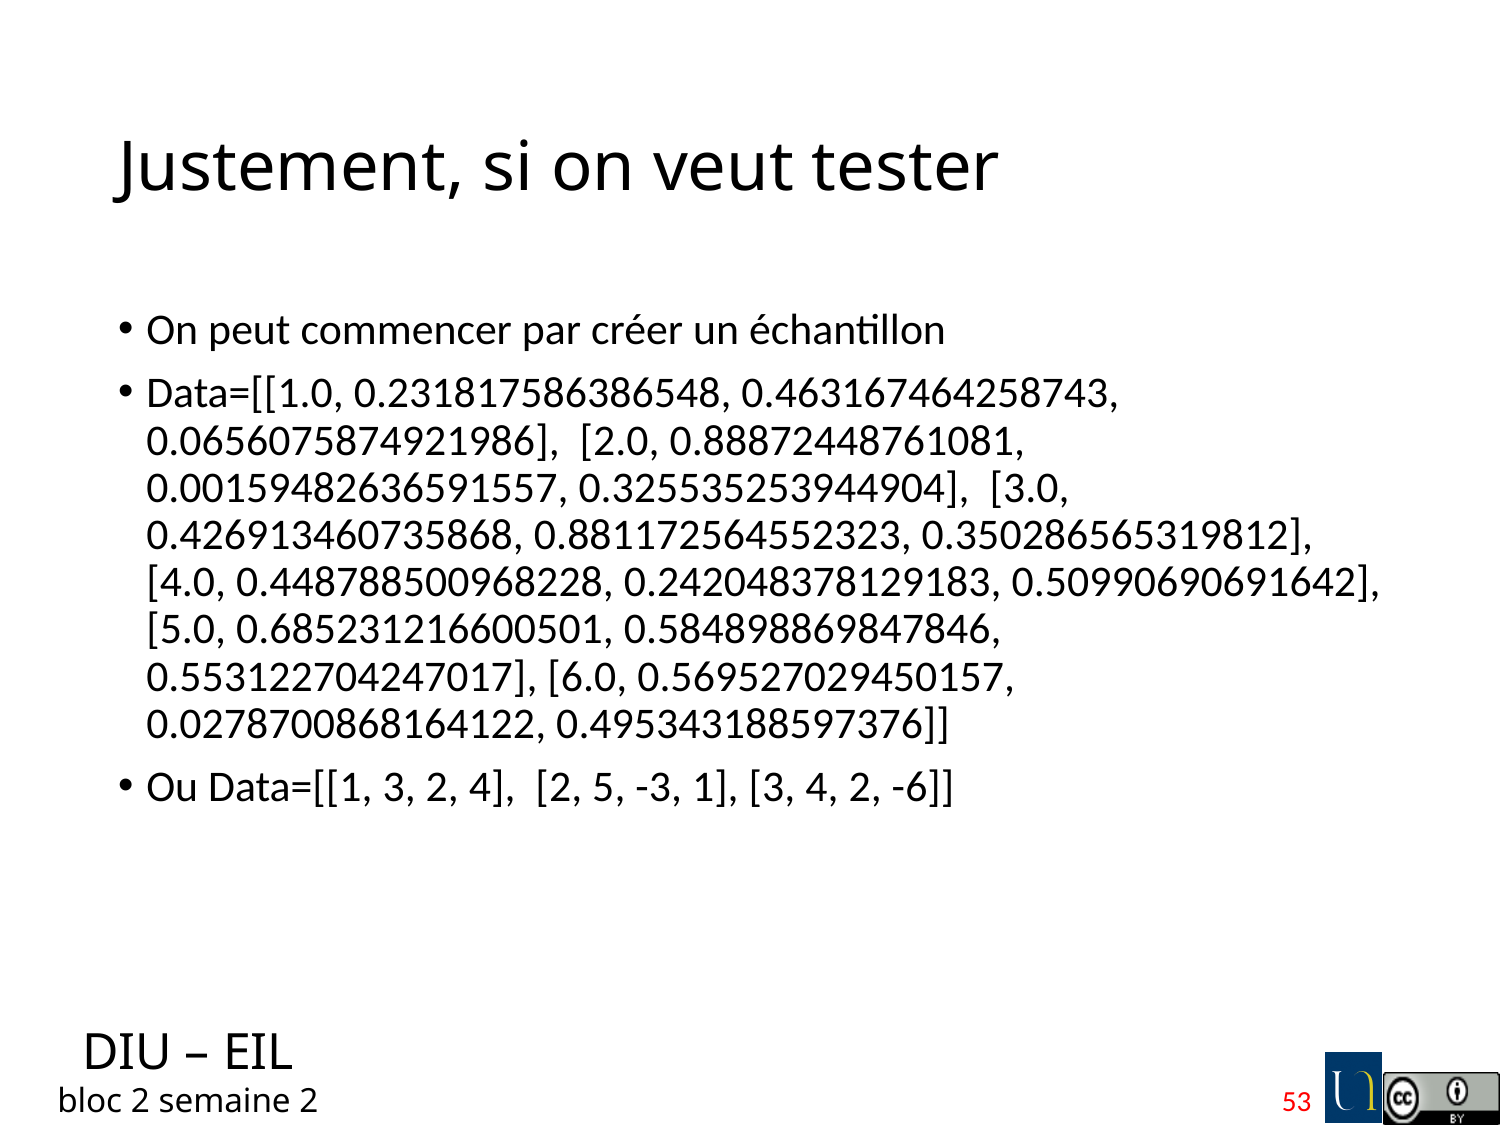

# Justement, si on veut tester
On peut commencer par créer un échantillon
Data=[[1.0, 0.231817586386548, 0.463167464258743, 0.0656075874921986], [2.0, 0.88872448761081, 0.00159482636591557, 0.325535253944904], [3.0, 0.426913460735868, 0.881172564552323, 0.350286565319812], [4.0, 0.448788500968228, 0.242048378129183, 0.50990690691642], [5.0, 0.685231216600501, 0.584898869847846, 0.553122704247017], [6.0, 0.569527029450157, 0.0278700868164122, 0.495343188597376]]
Ou Data=[[1, 3, 2, 4], [2, 5, -3, 1], [3, 4, 2, -6]]